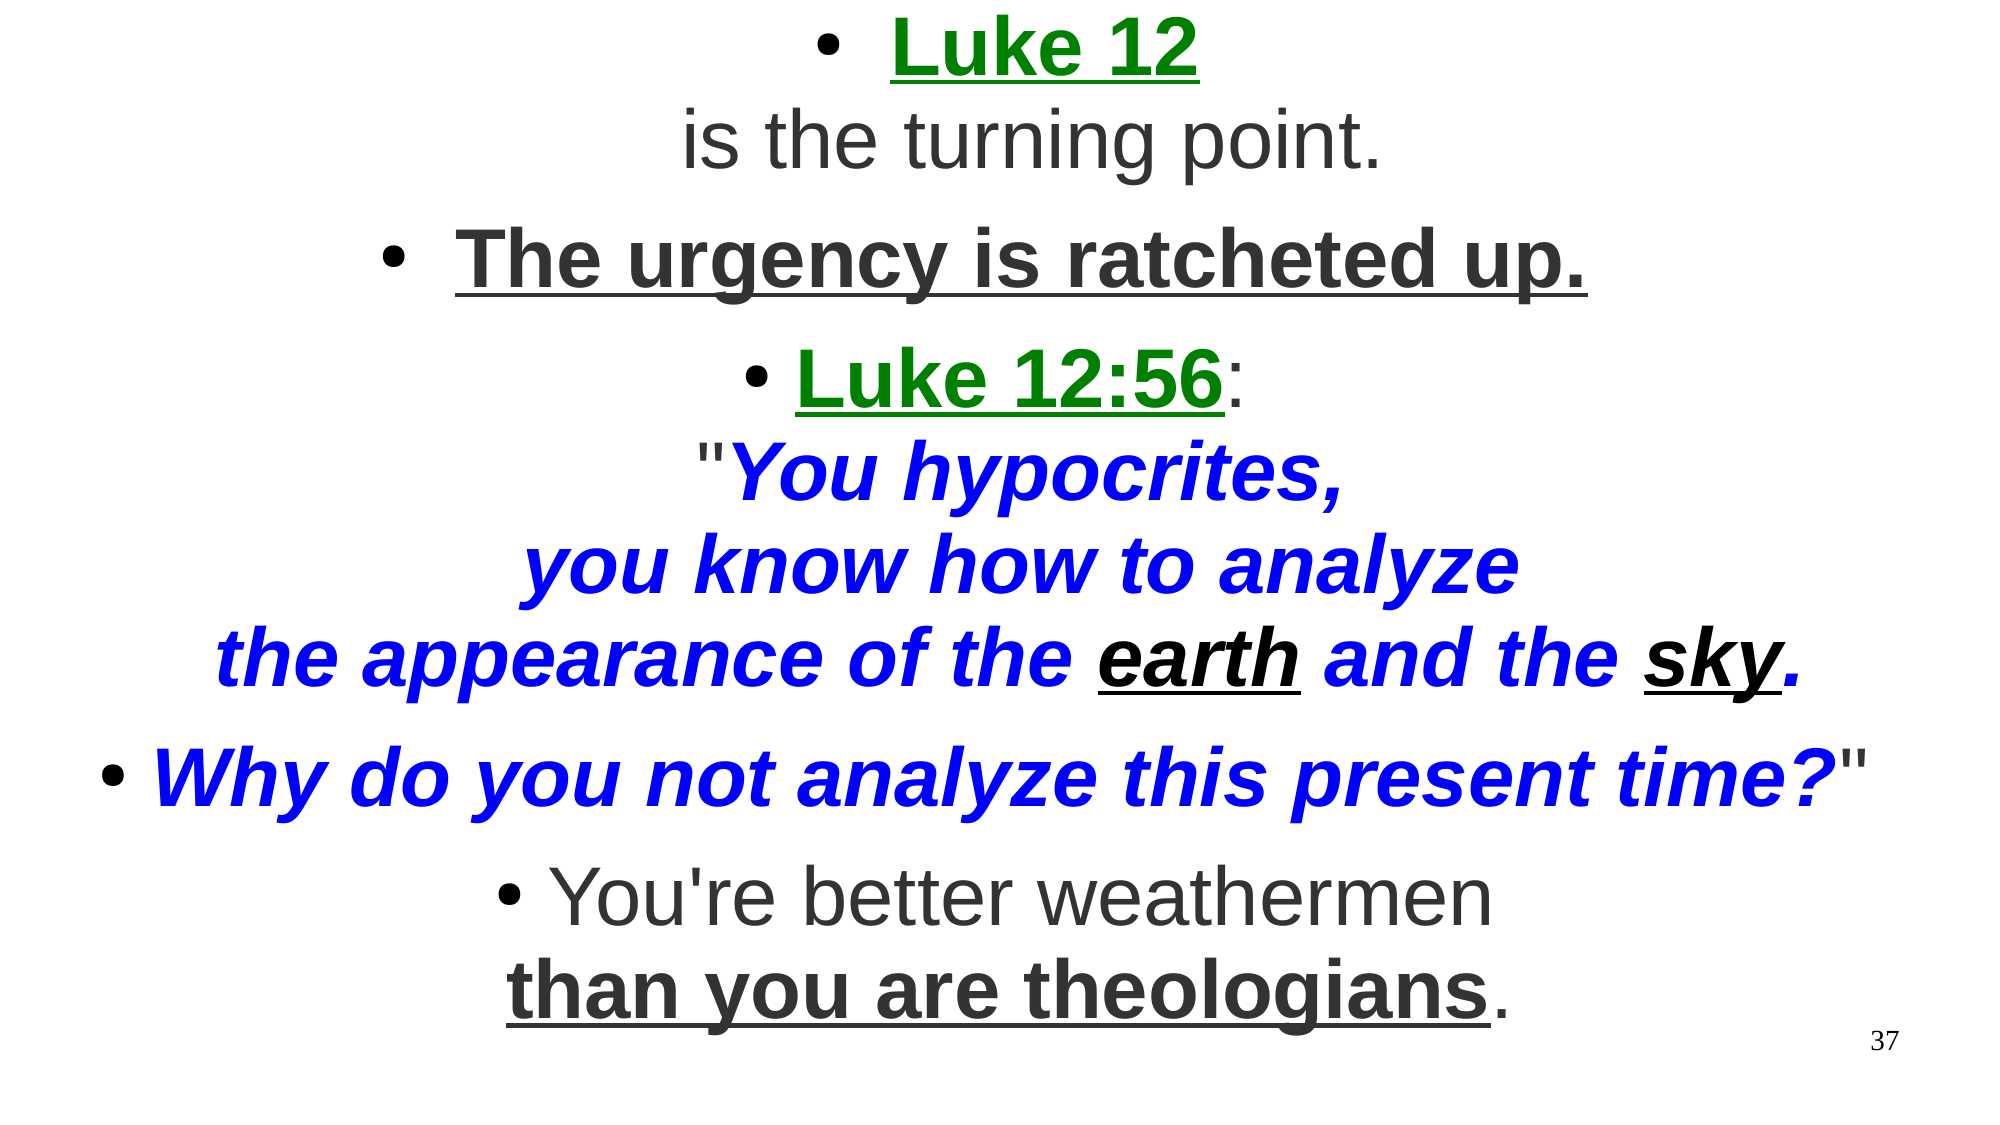

# Luke 12 is the turning point.
 The urgency is ratcheted up.
Luke 12:56:
"You hypocrites,
you know how to analyze
the appearance of the earth and the sky.
Why do you not analyze this present time?"
You're better weathermen
than you are theologians.
37